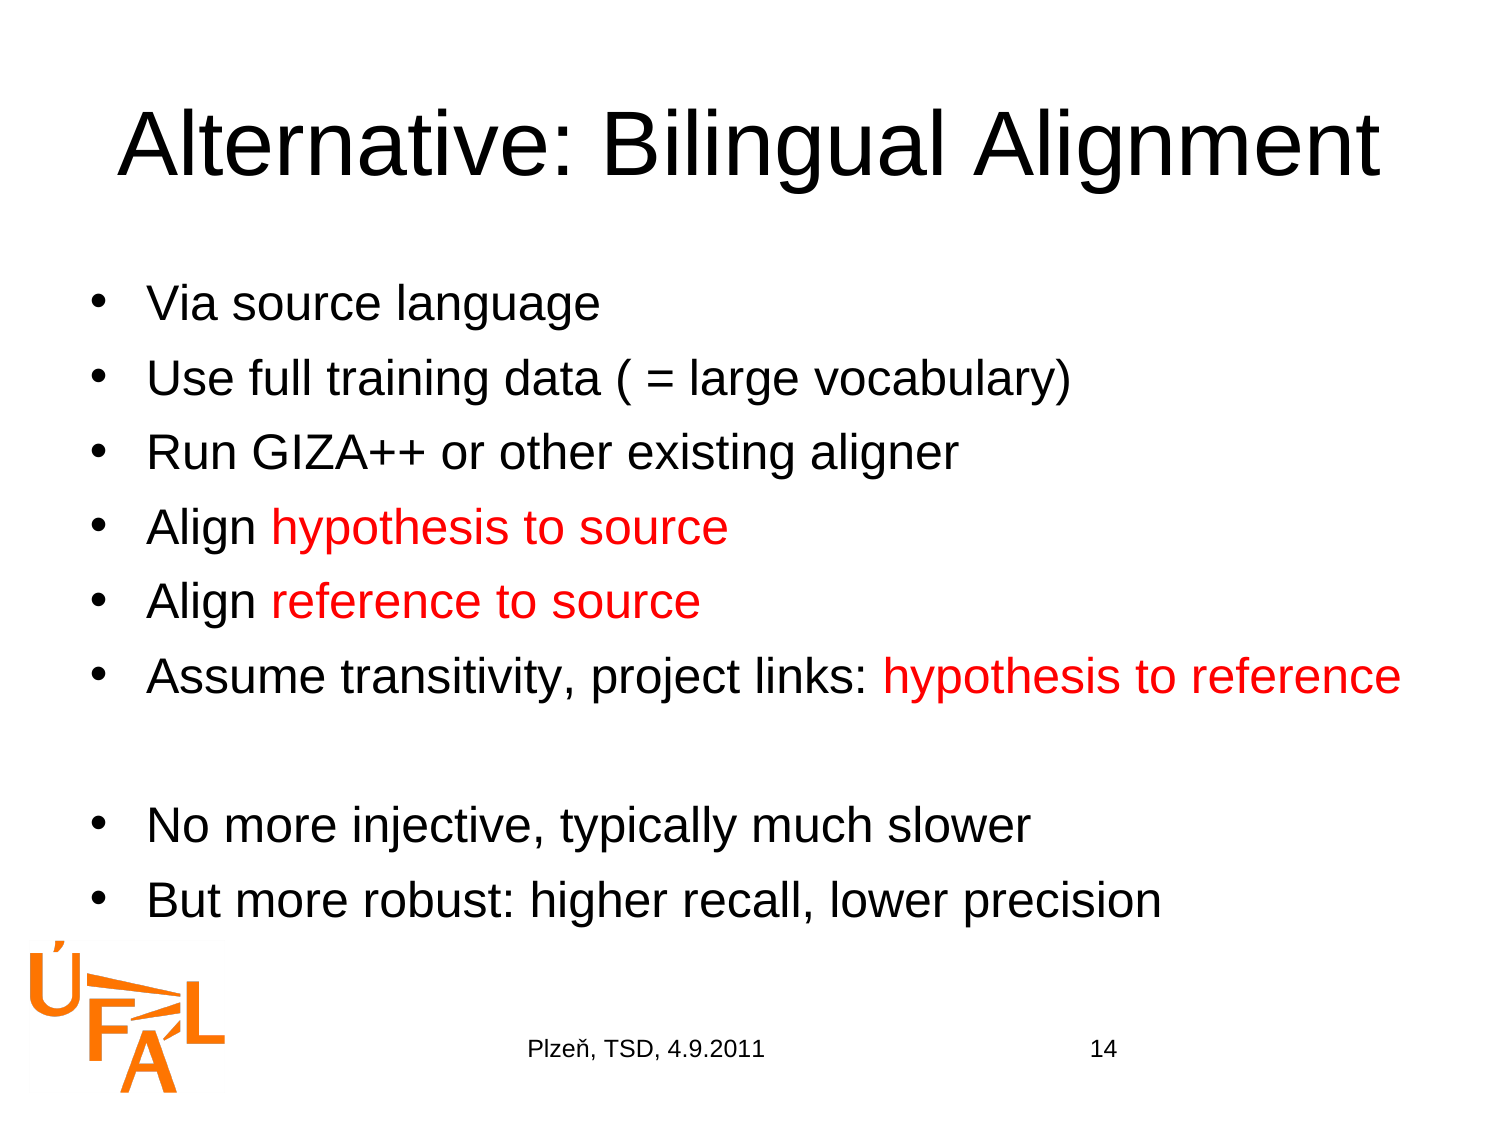

# Alternative: Bilingual Alignment
Via source language
Use full training data ( = large vocabulary)
Run GIZA++ or other existing aligner
Align hypothesis to source
Align reference to source
Assume transitivity, project links: hypothesis to reference
No more injective, typically much slower
But more robust: higher recall, lower precision
Plzeň, TSD, 4.9.2011
14